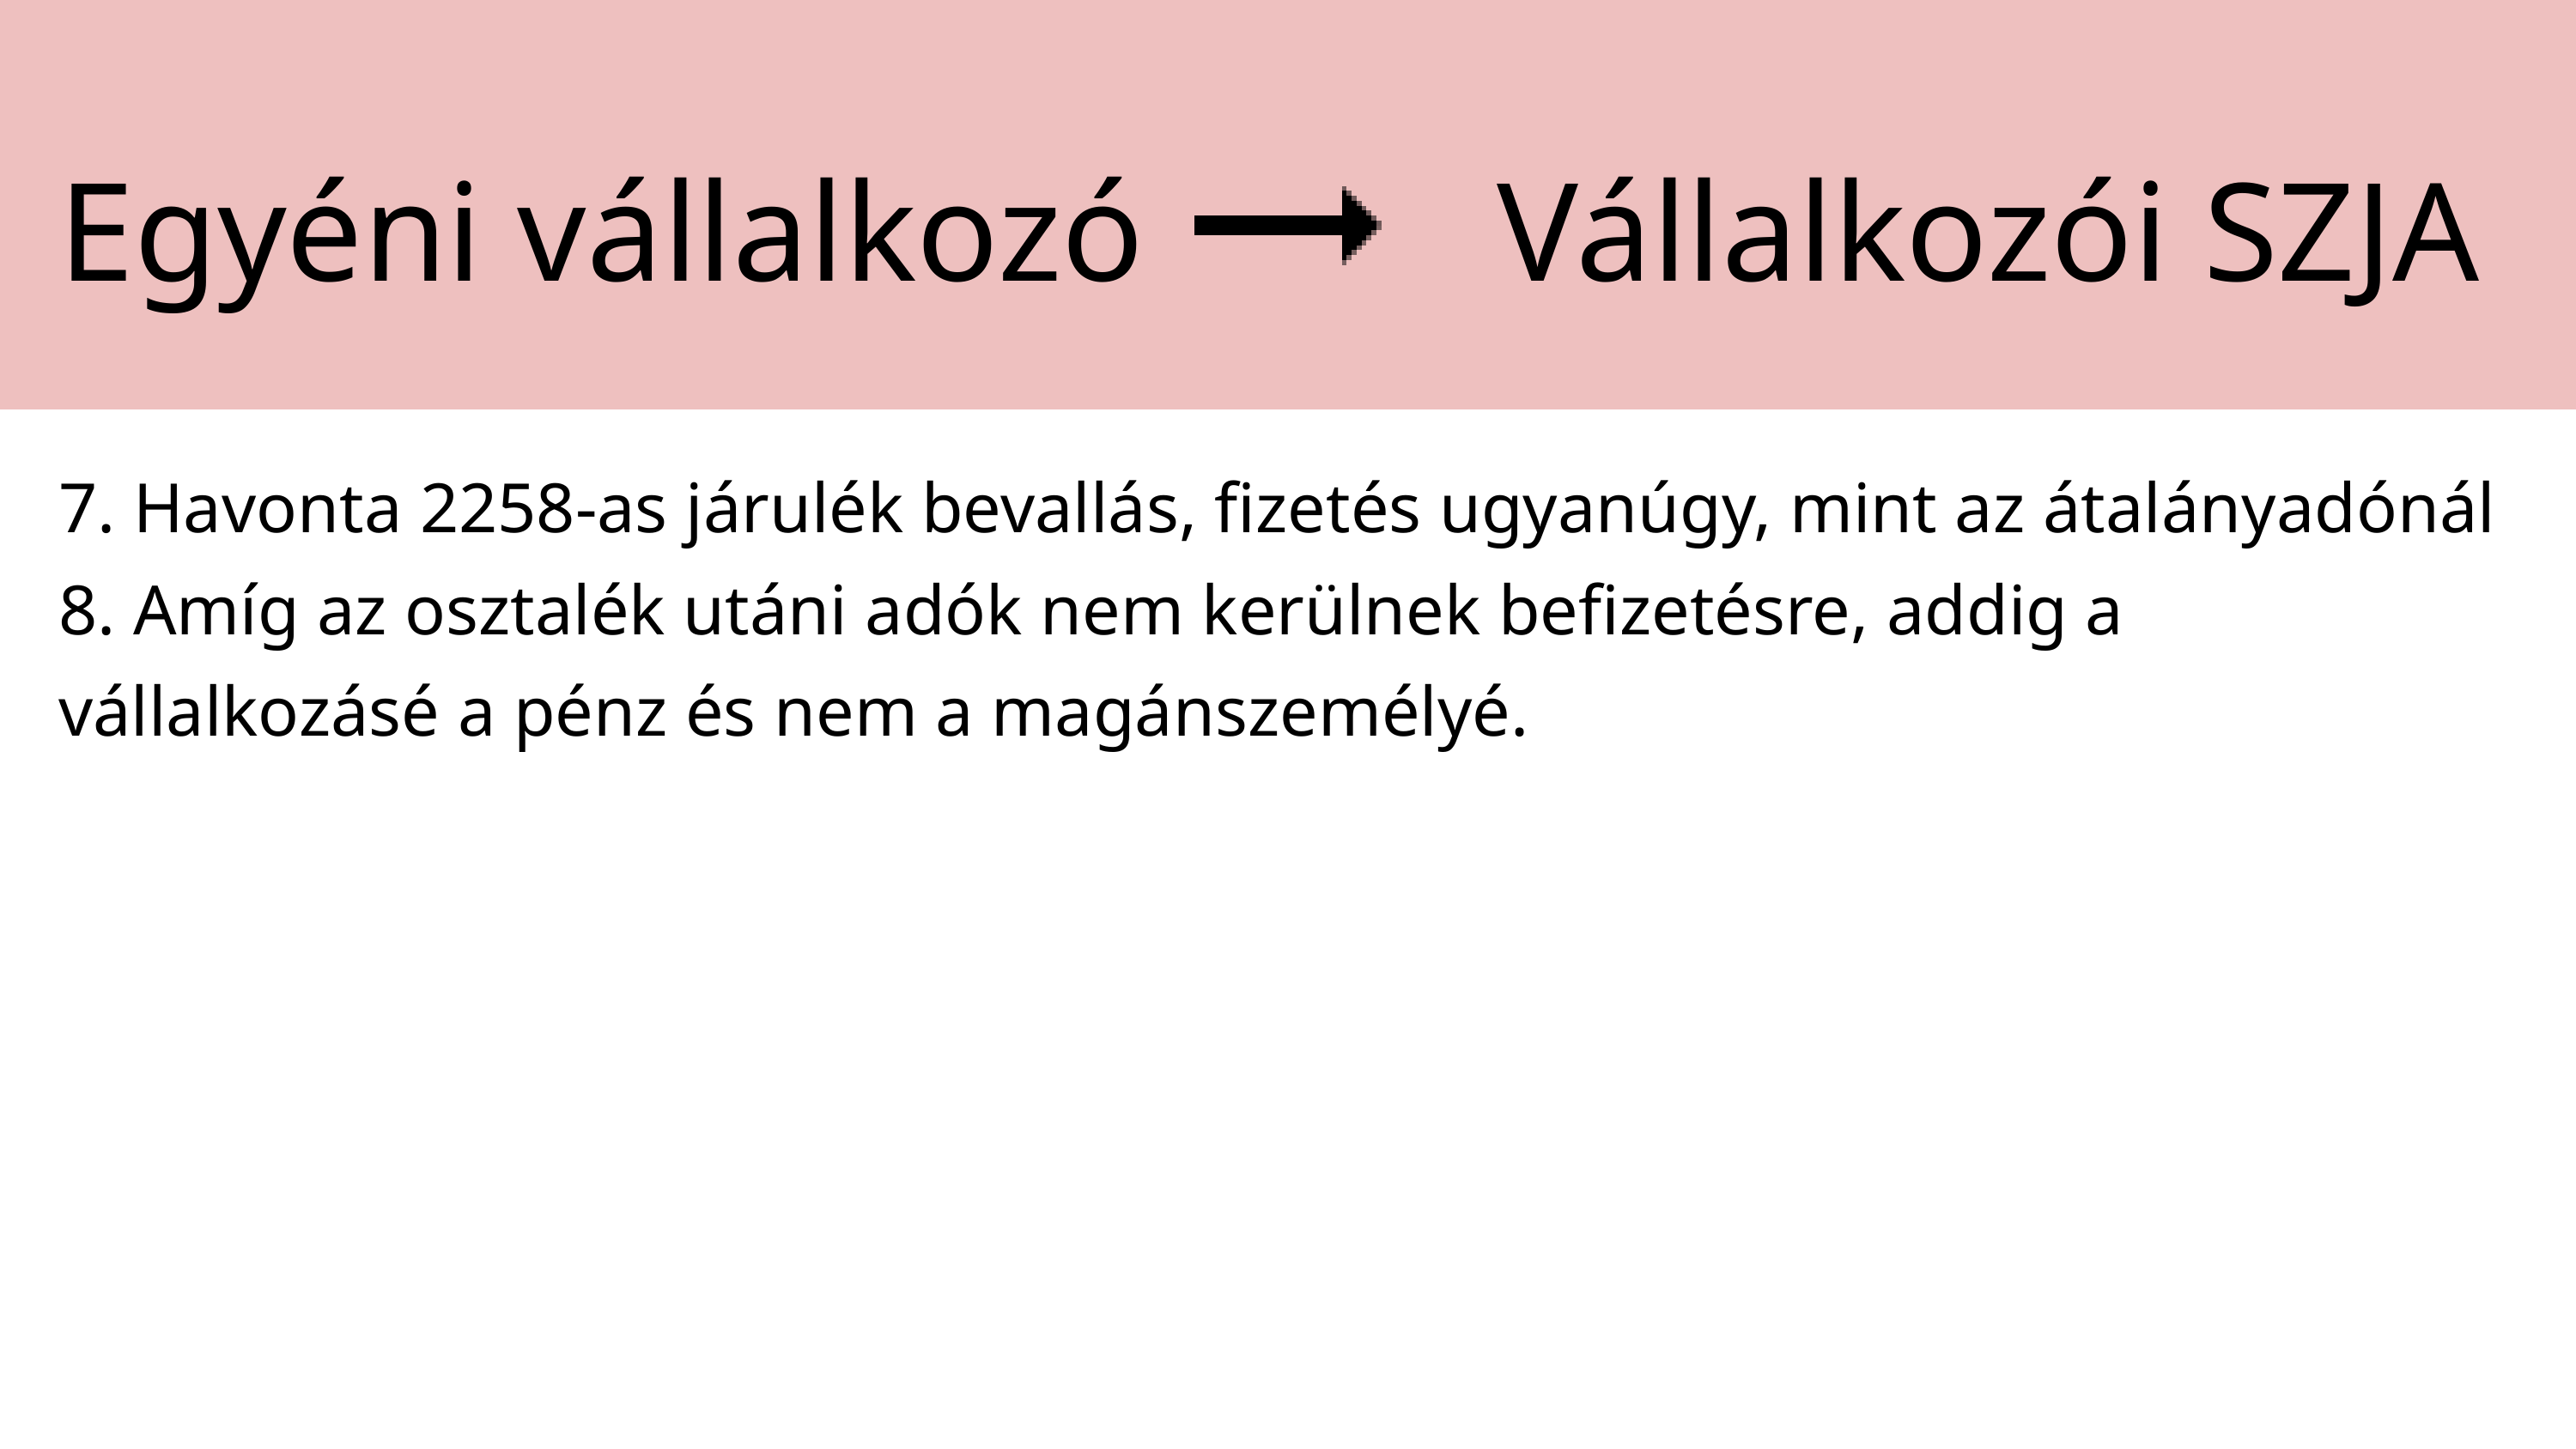

Egyéni vállalkozó Vállalkozói SZJA
7. Havonta 2258-as járulék bevallás, fizetés ugyanúgy, mint az átalányadónál
8. Amíg az osztalék utáni adók nem kerülnek befizetésre, addig a vállalkozásé a pénz és nem a magánszemélyé.